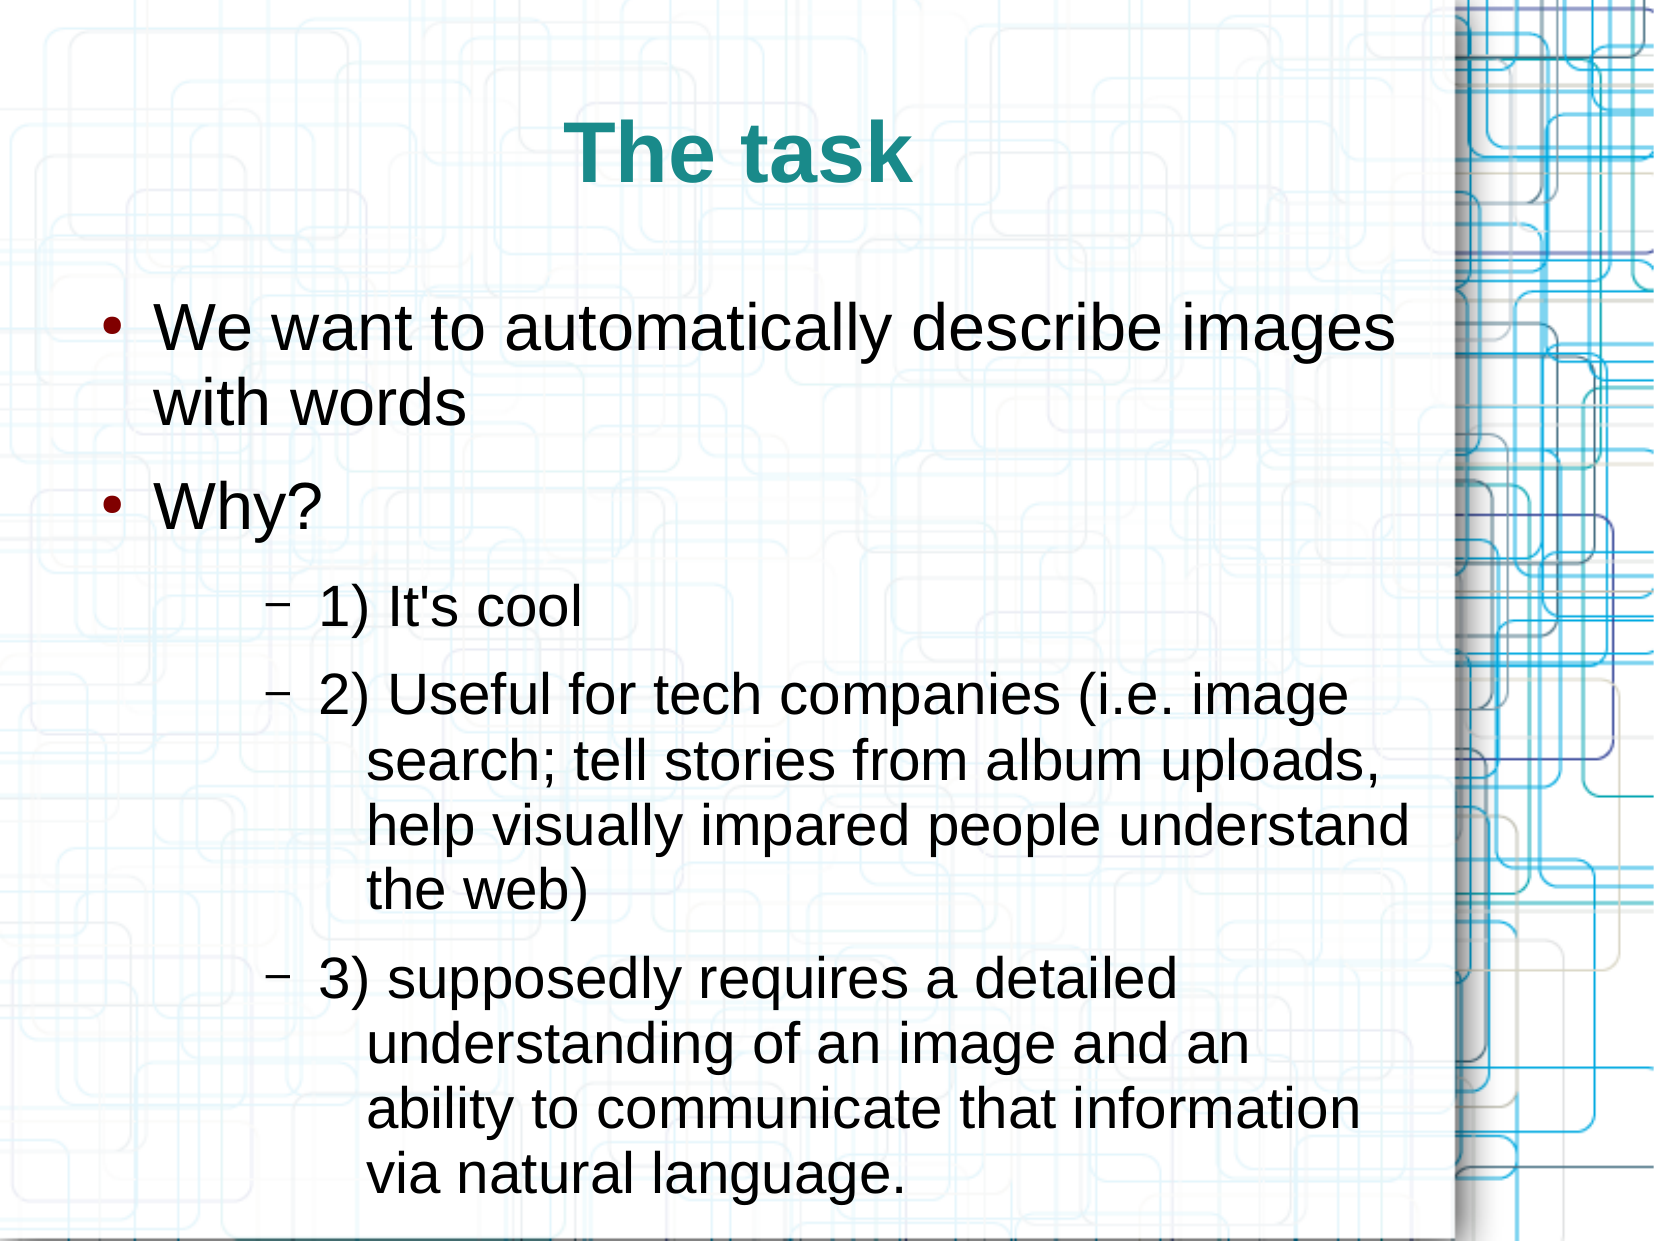

# The task
We want to automatically describe images with words
Why?
1) It's cool
2) Useful for tech companies (i.e. image search; tell stories from album uploads, help visually impared people understand the web)
3) supposedly requires a detailed understanding of an image and an ability to communicate that information via natural language.